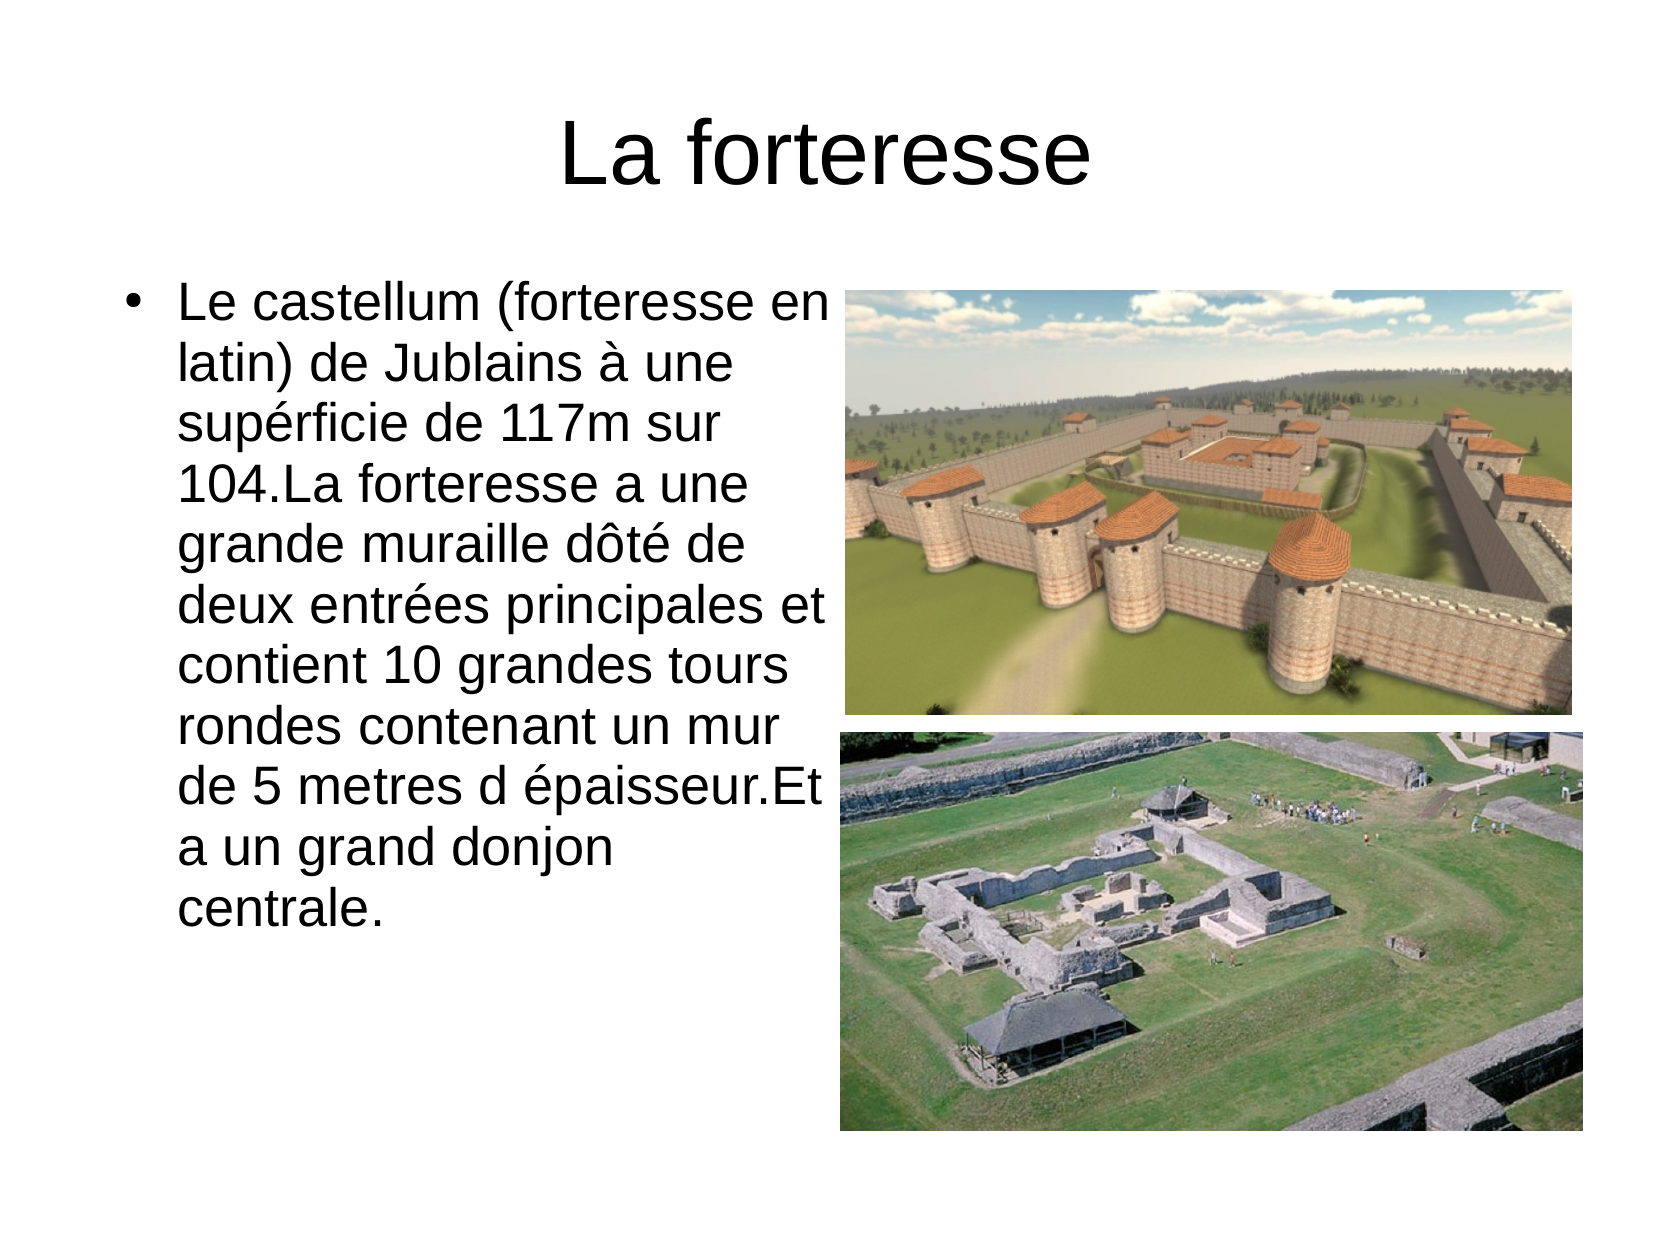

# La forteresse
Le castellum (forteresse en latin) de Jublains à une supérficie de 117m sur 104.La forteresse a une grande muraille dôté de deux entrées principales et contient 10 grandes tours rondes contenant un mur de 5 metres d épaisseur.Et a un grand donjon centrale.